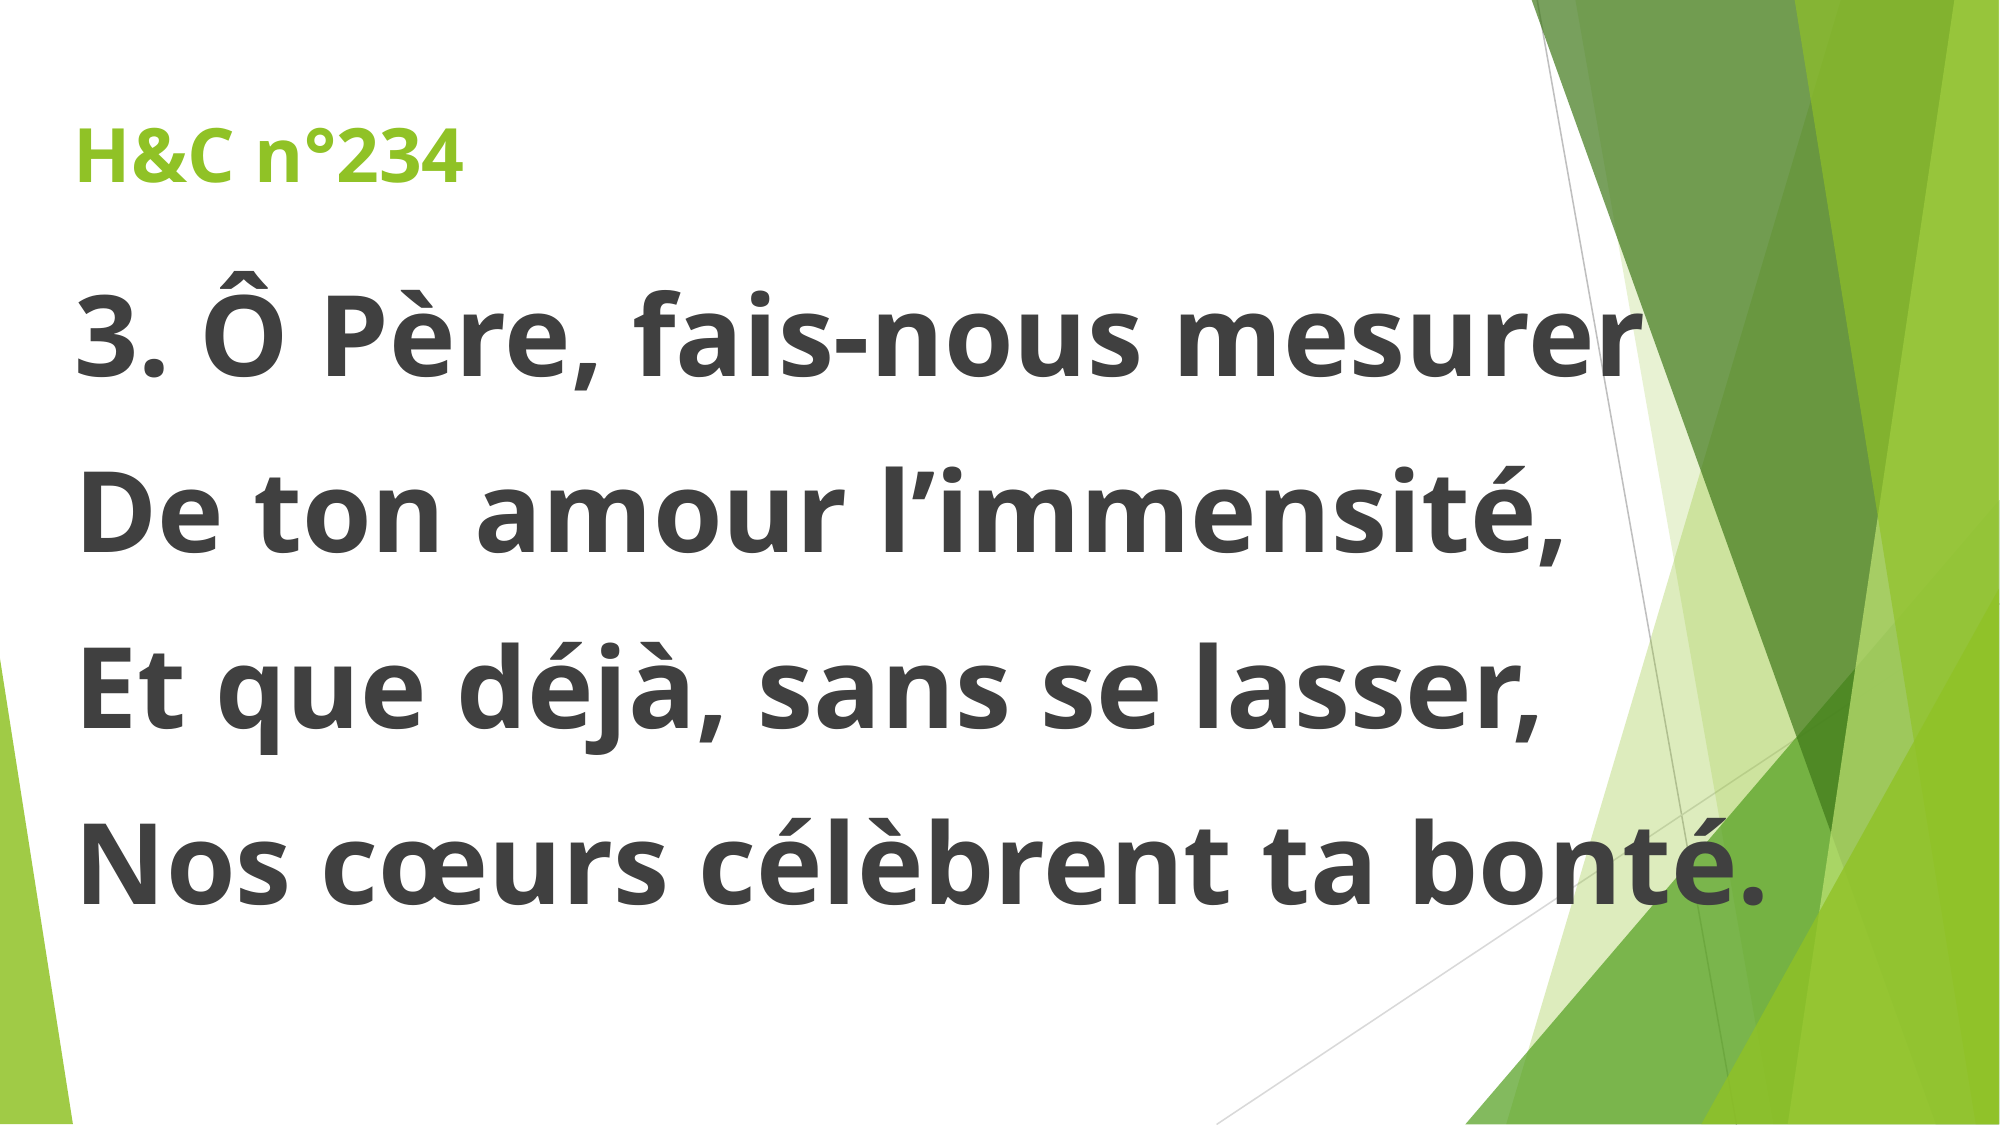

H&C n°234
3. Ô Père, fais-nous mesurer
De ton amour l’immensité,
Et que déjà, sans se lasser,
Nos cœurs célèbrent ta bonté.